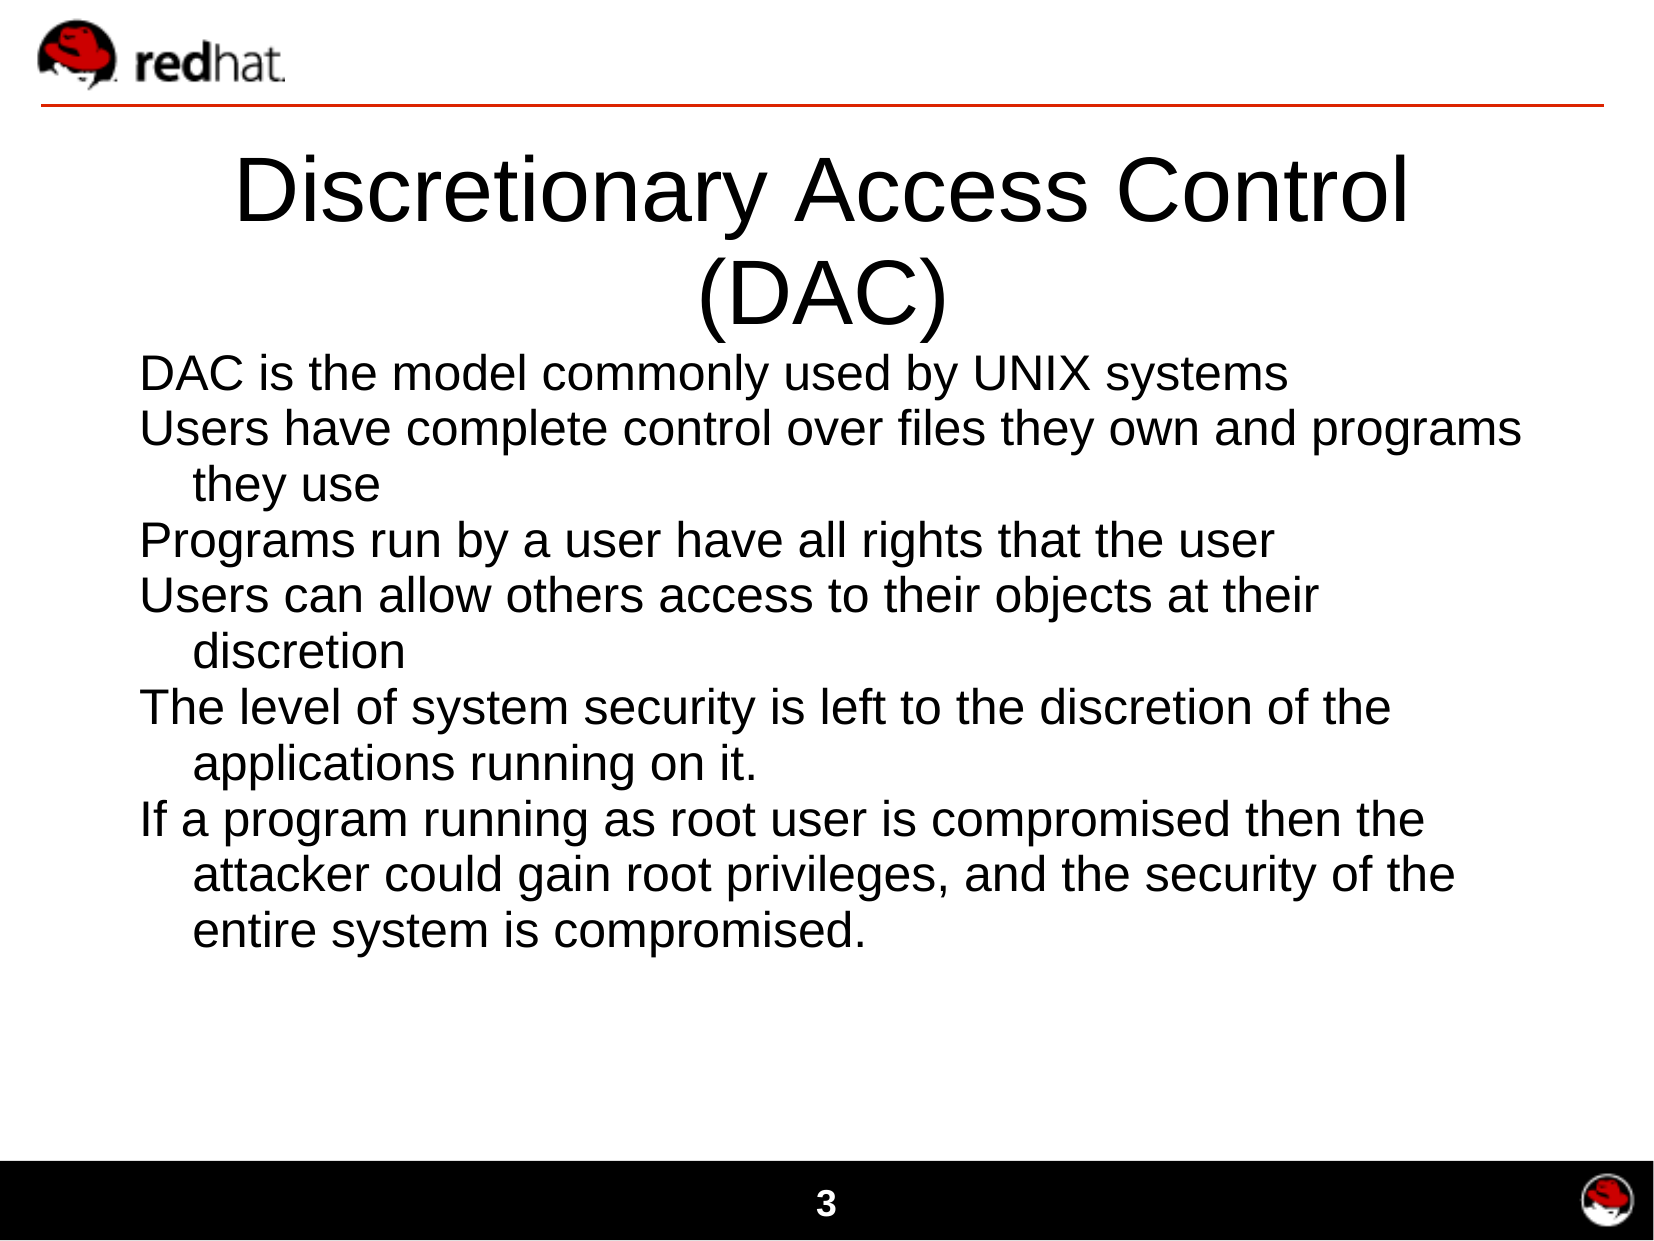

# Discretionary Access Control (DAC)
DAC is the model commonly used by UNIX systems
Users have complete control over files they own and programs they use
Programs run by a user have all rights that the user
Users can allow others access to their objects at their discretion
The level of system security is left to the discretion of the applications running on it.
If a program running as root user is compromised then the attacker could gain root privileges, and the security of the entire system is compromised.